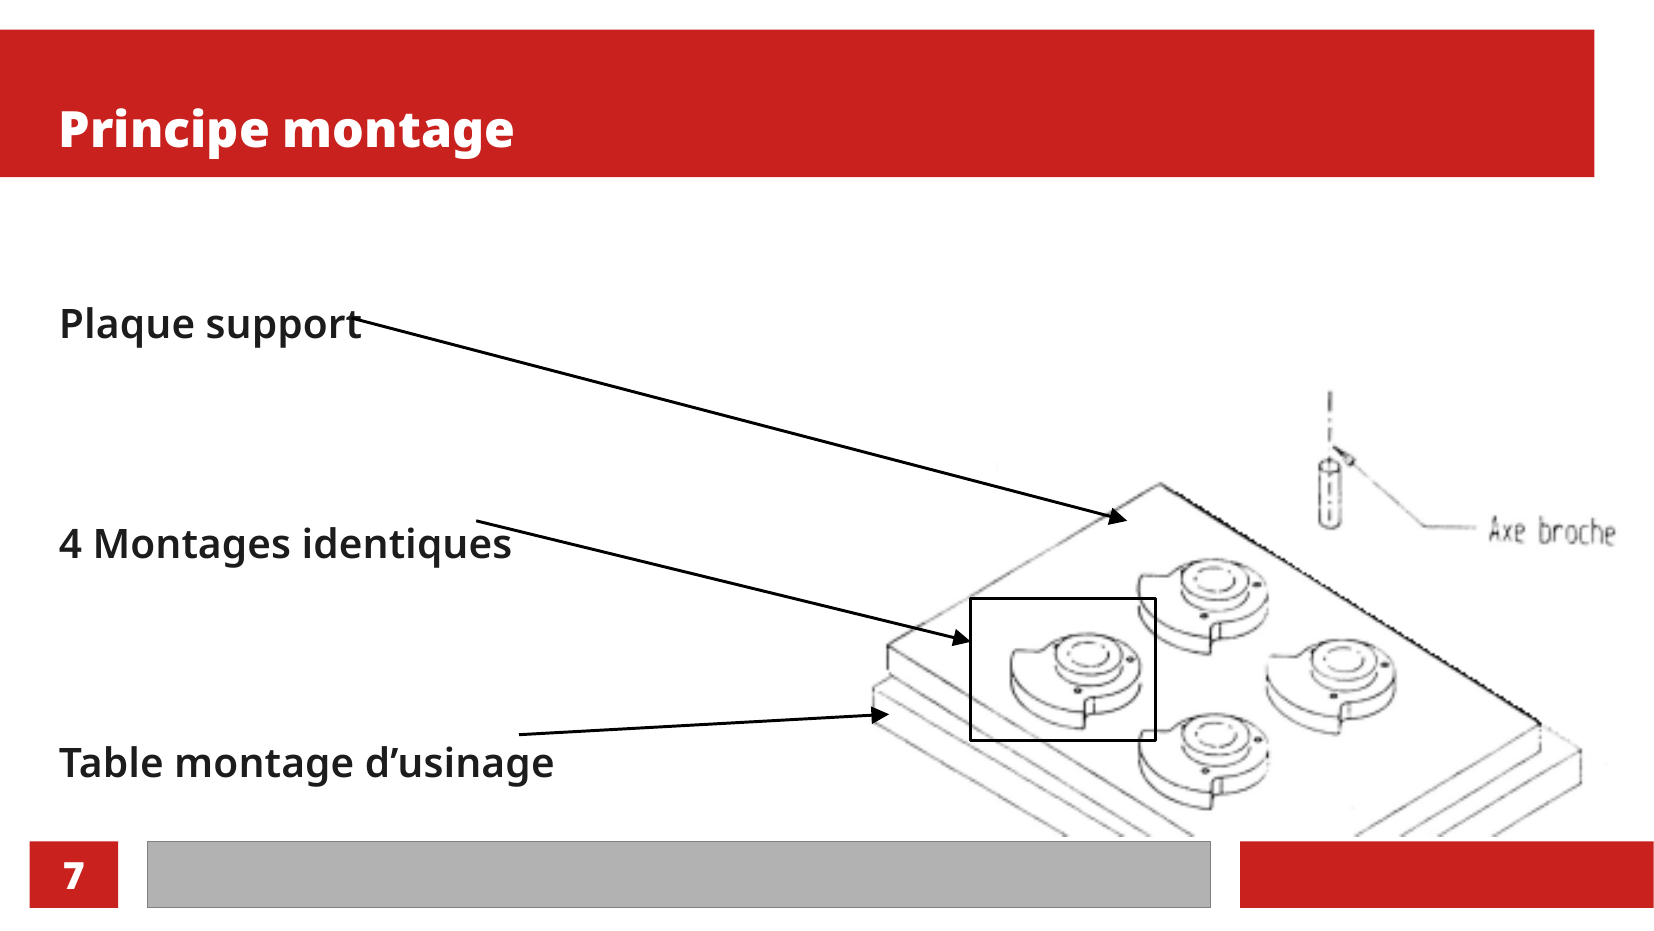

# Principe montage
Plaque support
4 Montages identiques
Table montage d’usinage
7